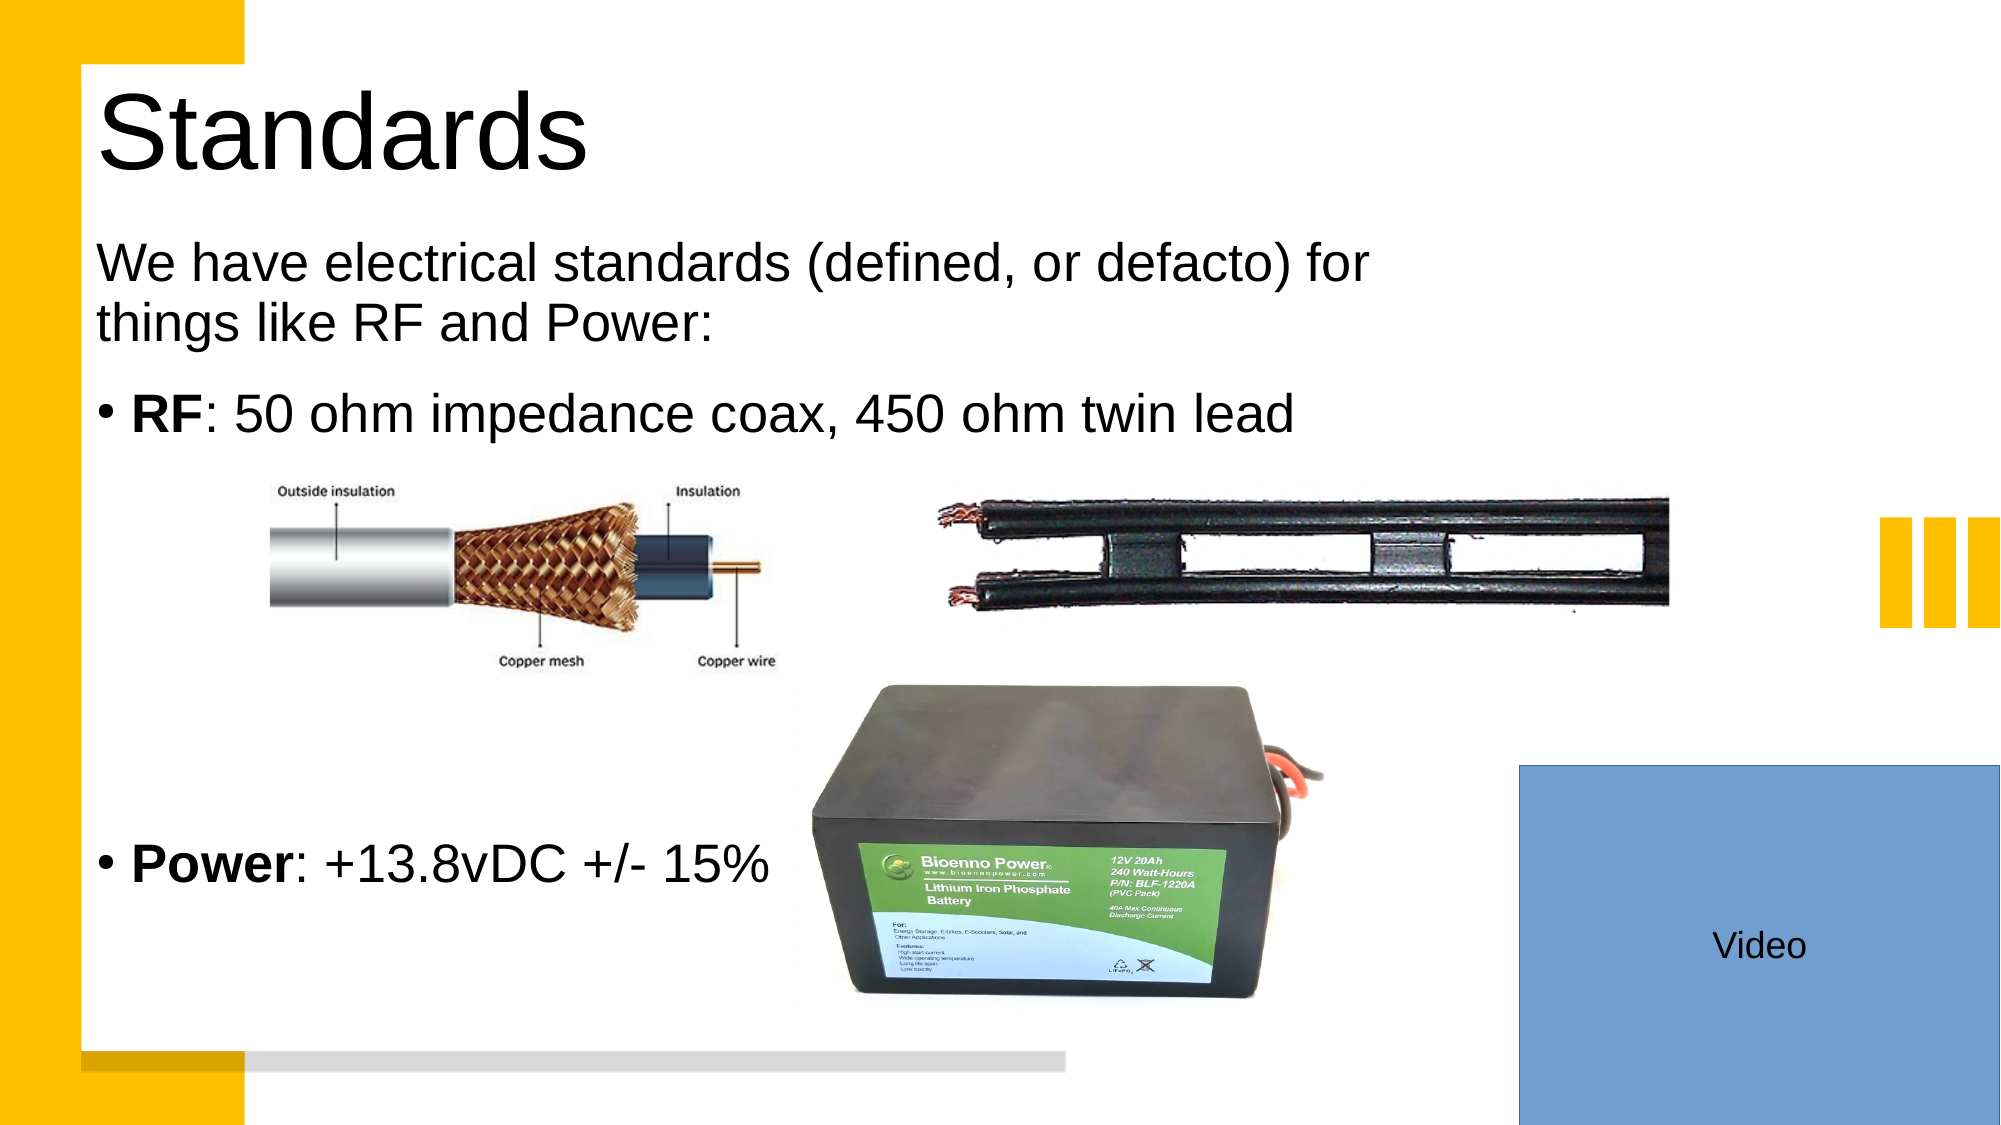

Video
Standards
We have electrical standards (defined, or defacto) for things like RF and Power:
RF: 50 ohm impedance coax, 450 ohm twin lead
Power: +13.8vDC +/- 15%